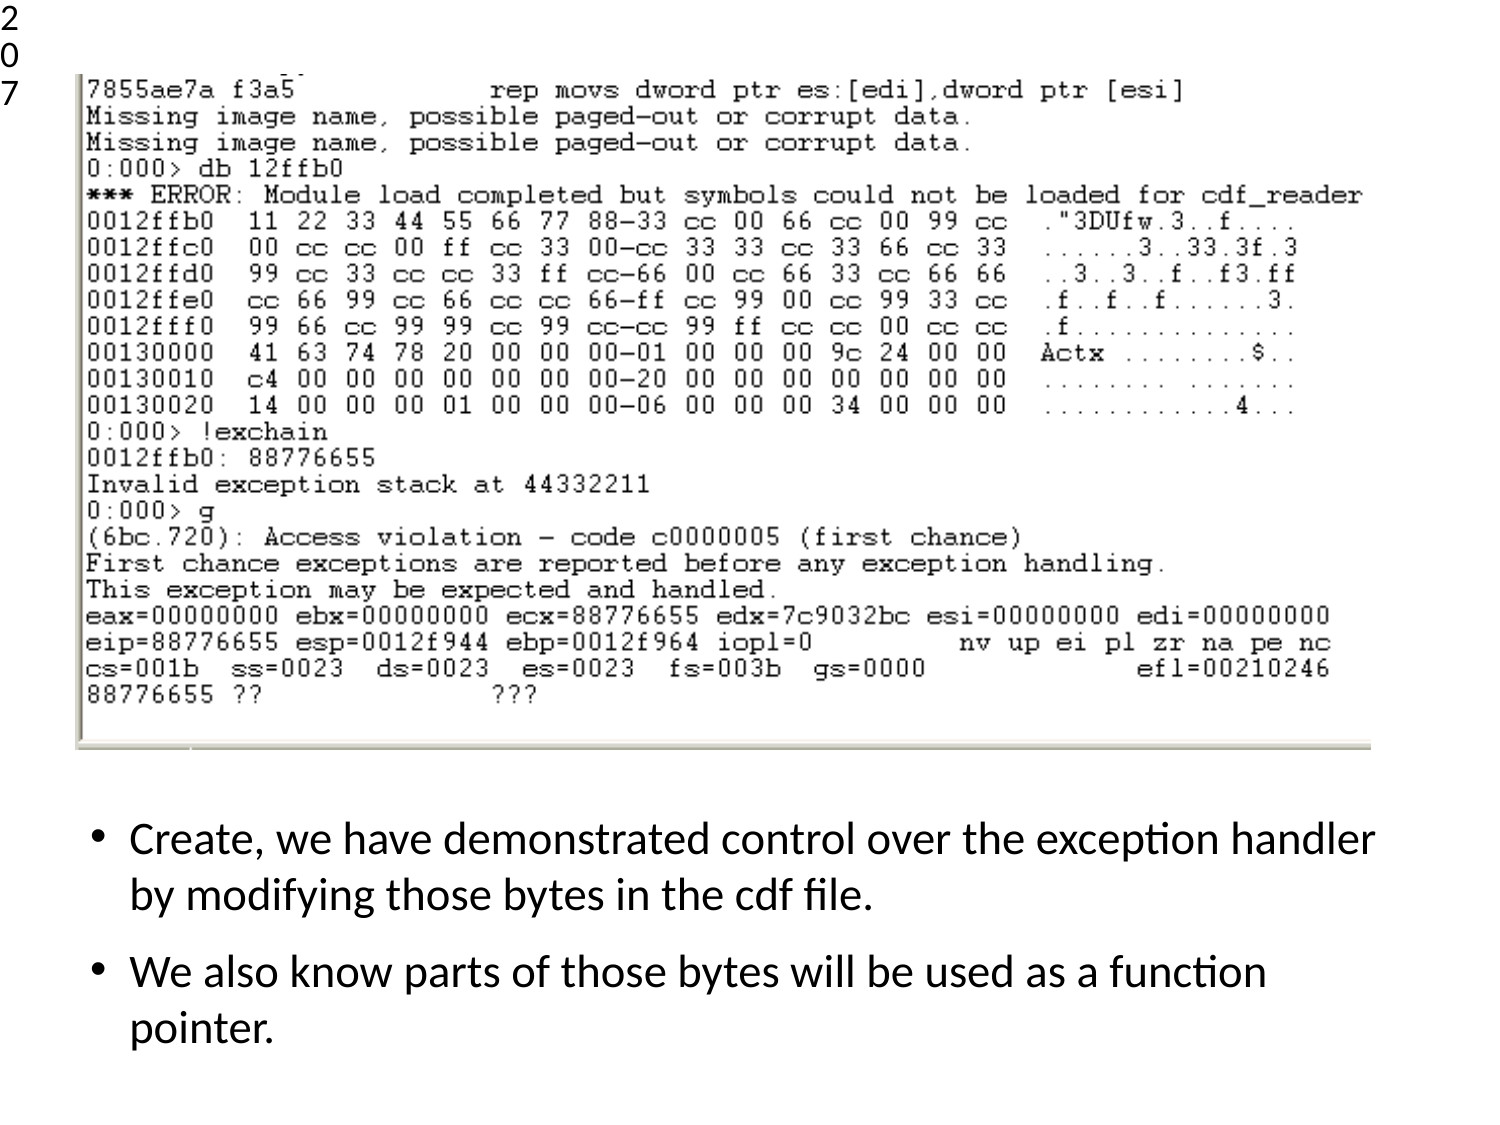

# Create, we have demonstrated control over the exception handler by modifying those bytes in the cdf file.
We also know parts of those bytes will be used as a function pointer.